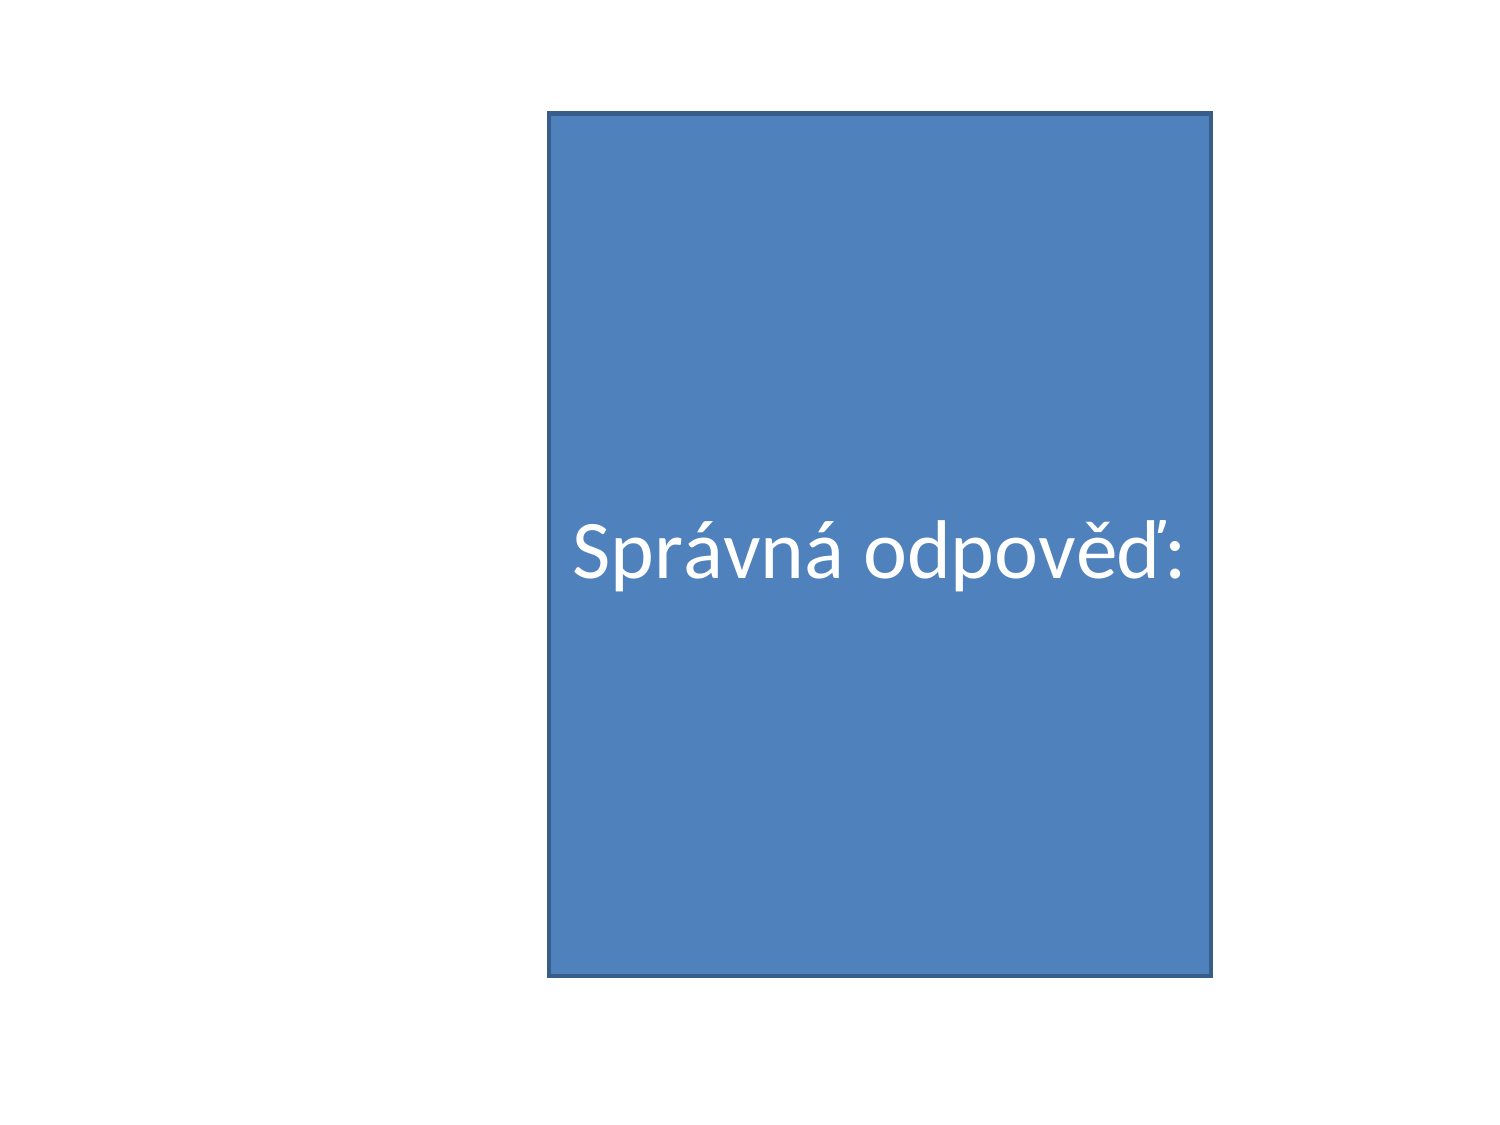

Pokud má těleso tvar kvádru,
krychle, válce, jehlanu
a kužele, objem tělesa můžeme vypočítat. Vzorce najdeme v tabulkách pro ZŠ – M10B. Pokud má těleso nepravidelný tvar, použijeme
k měření objemu odměrného válce.
Správná odpověď: